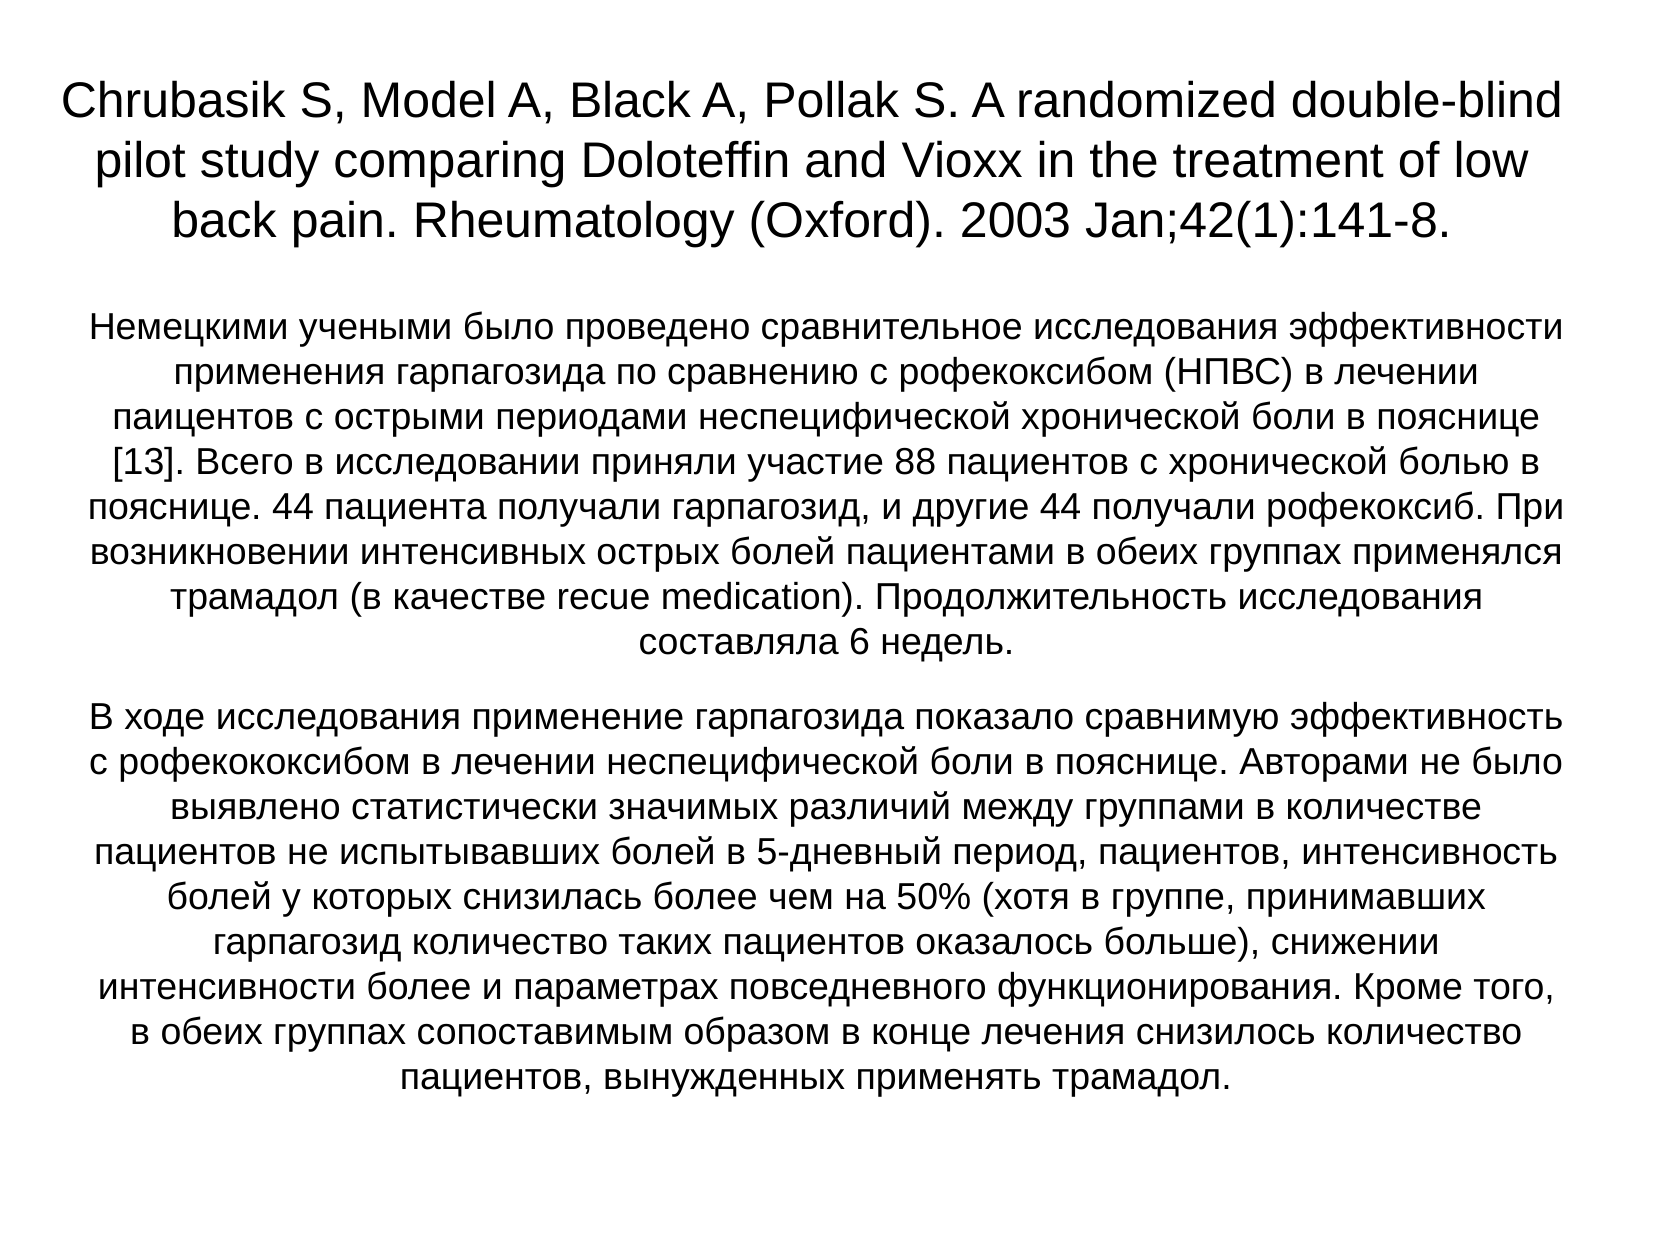

# Chrubasik S, Model A, Black A, Pollak S. A randomized double-blind pilot study comparing Doloteffin and Vioxx in the treatment of low back pain. Rheumatology (Oxford). 2003 Jan;42(1):141-8.
Немецкими учеными было проведено сравнительное исследования эффективности применения гарпагозида по сравнению с рофекоксибом (НПВС) в лечении паицентов с острыми периодами неспецифической хронической боли в пояснице [13]. Всего в исследовании приняли участие 88 пациентов с хронической болью в пояснице. 44 пациента получали гарпагозид, и другие 44 получали рофекоксиб. При возникновении интенсивных острых болей пациентами в обеих группах применялся трамадол (в качестве recue medication). Продолжительность исследования составляла 6 недель.
В ходе исследования применение гарпагозида показало сравнимую эффективность с рофекококсибом в лечении неспецифической боли в пояснице. Авторами не было выявлено статистически значимых различий между группами в количестве пациентов не испытывавших болей в 5-дневный период, пациентов, интенсивность болей у которых снизилась более чем на 50% (хотя в группе, принимавших гарпагозид количество таких пациентов оказалось больше), снижении интенсивности более и параметрах повседневного функционирования. Кроме того, в обеих группах сопоставимым образом в конце лечения снизилось количество пациентов, вынужденных применять трамадол.